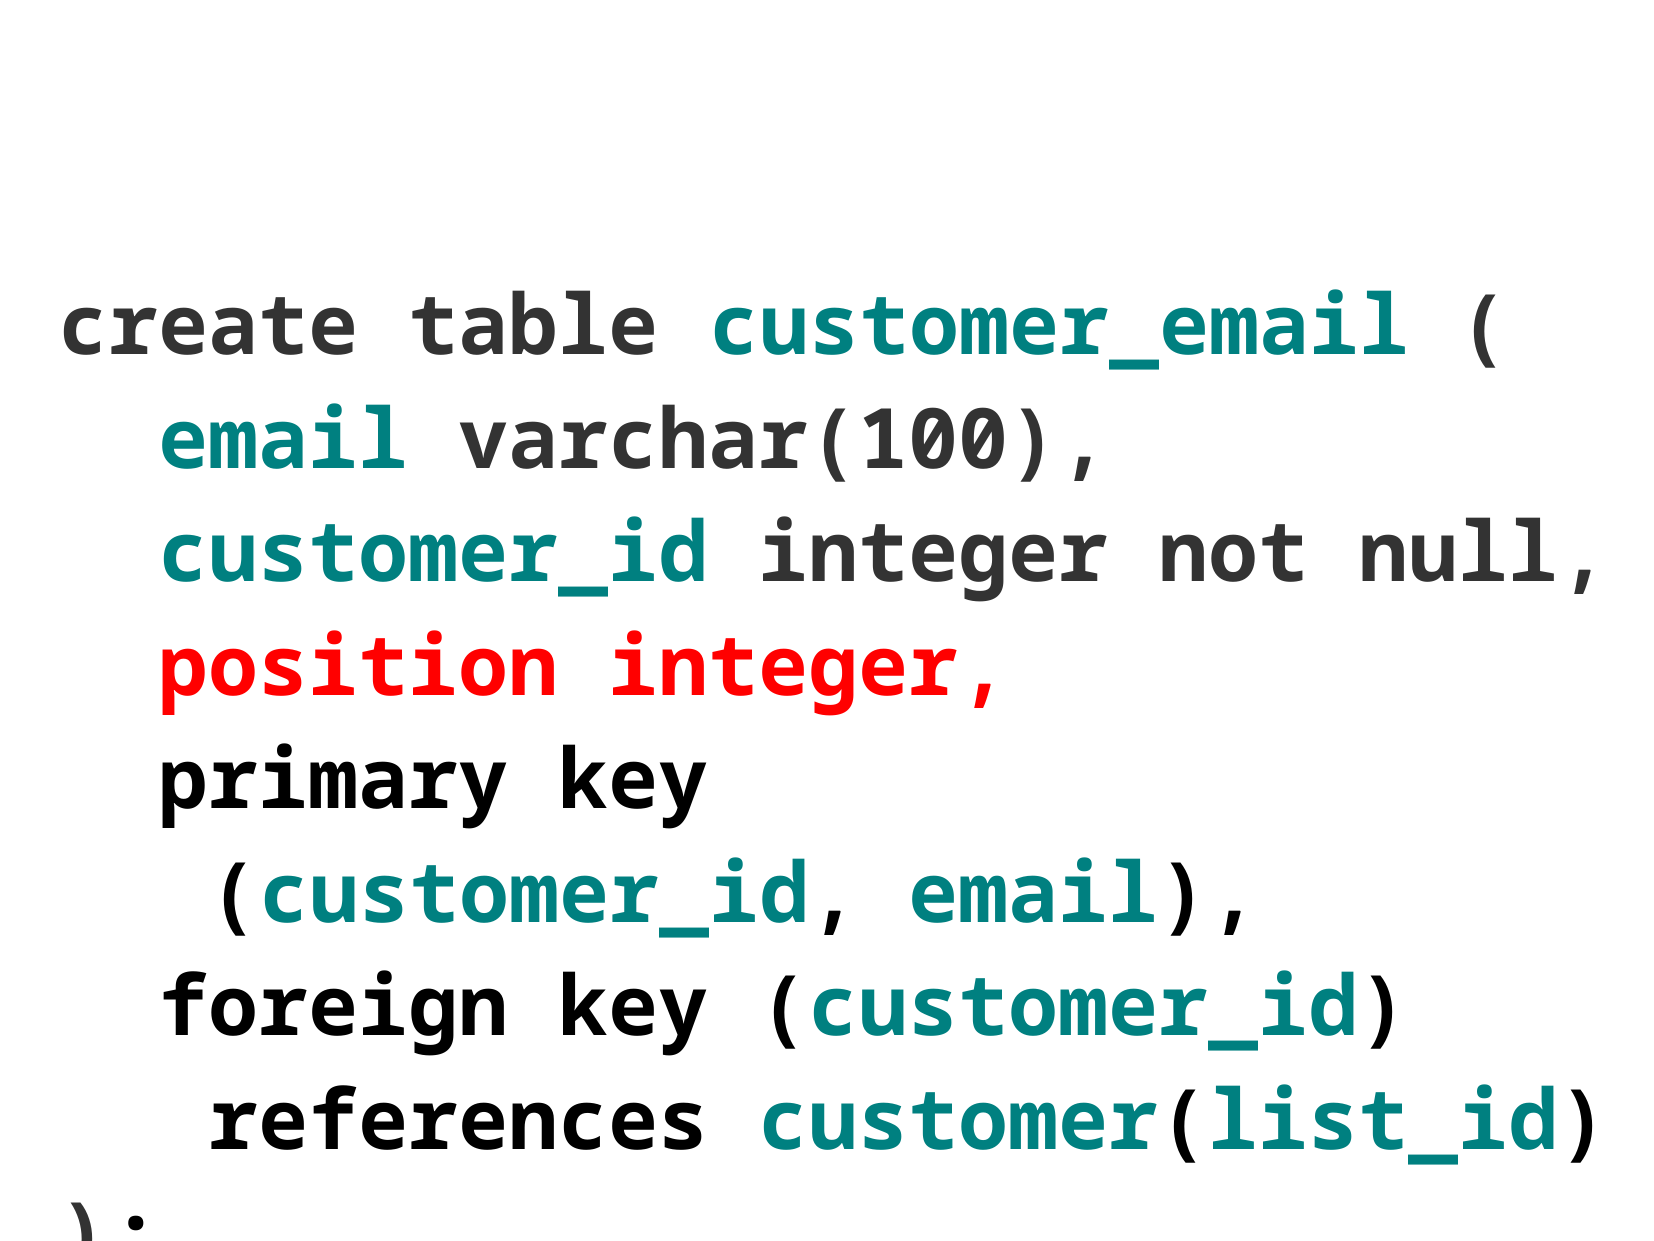

create table customer_email (
 email varchar(100),
 customer_id integer not null,
 position integer,
 primary key
 (customer_id, email),
 foreign key (customer_id)
 references customer(list_id)
);